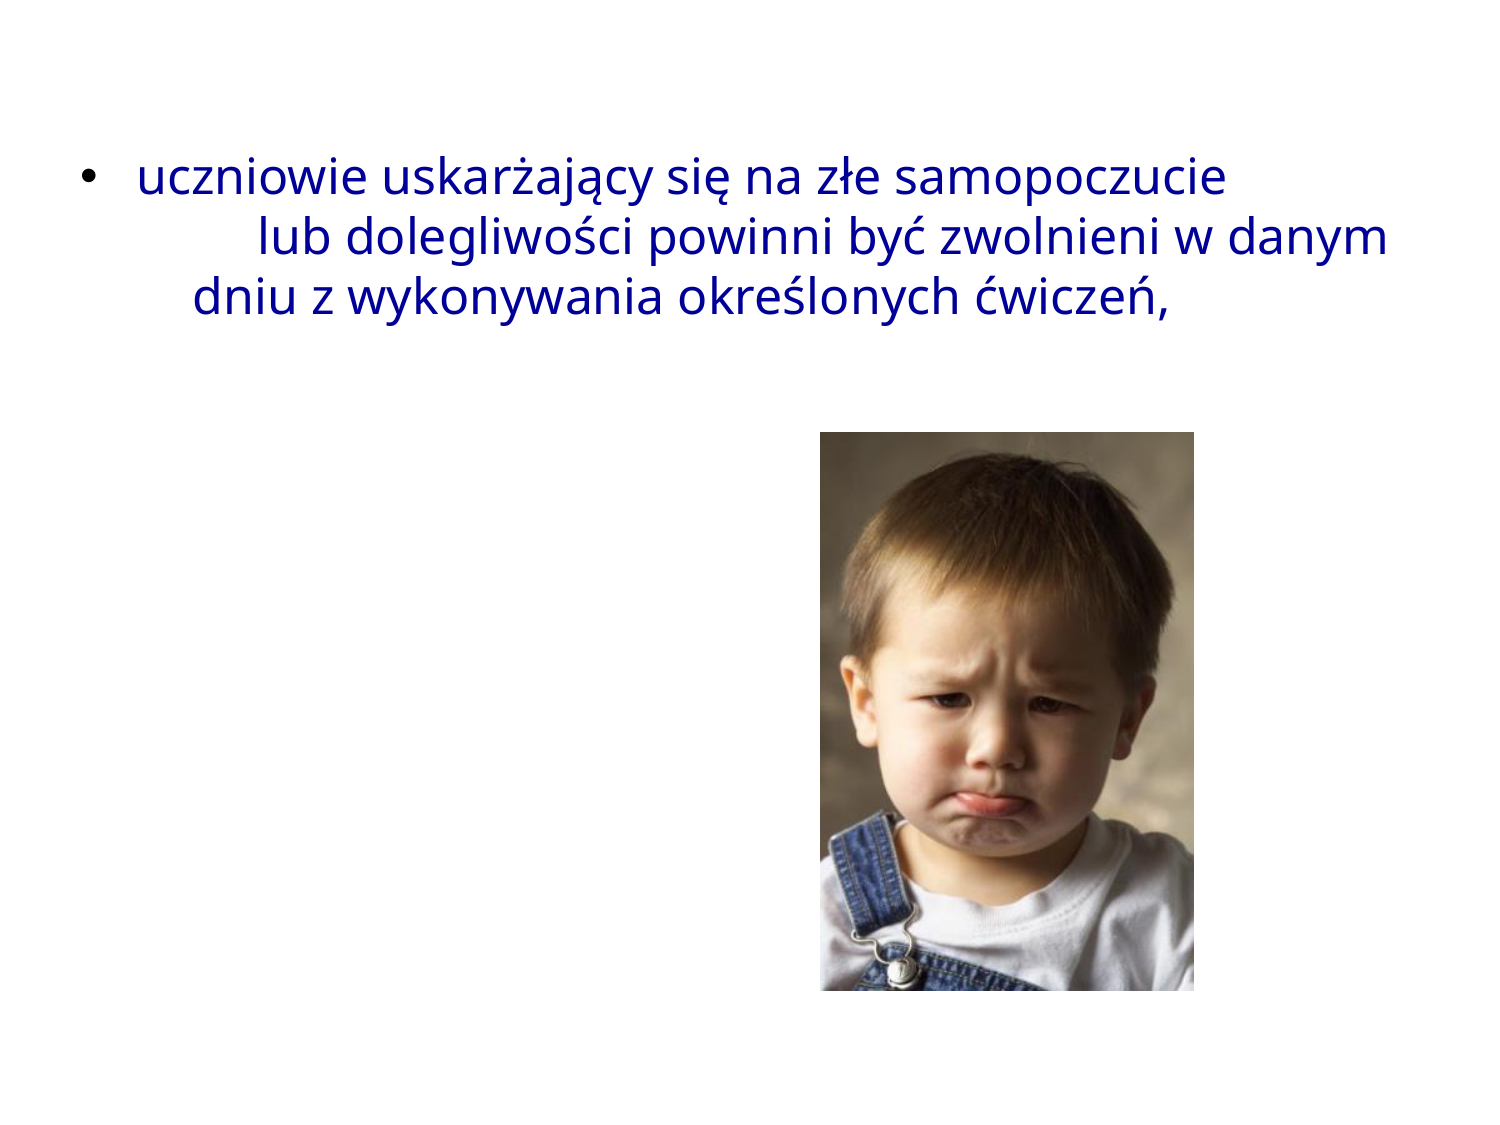

#
uczniowie uskarżający się na złe samopoczucie lub dolegliwości powinni być zwolnieni w danym dniu z wykonywania określonych ćwiczeń,